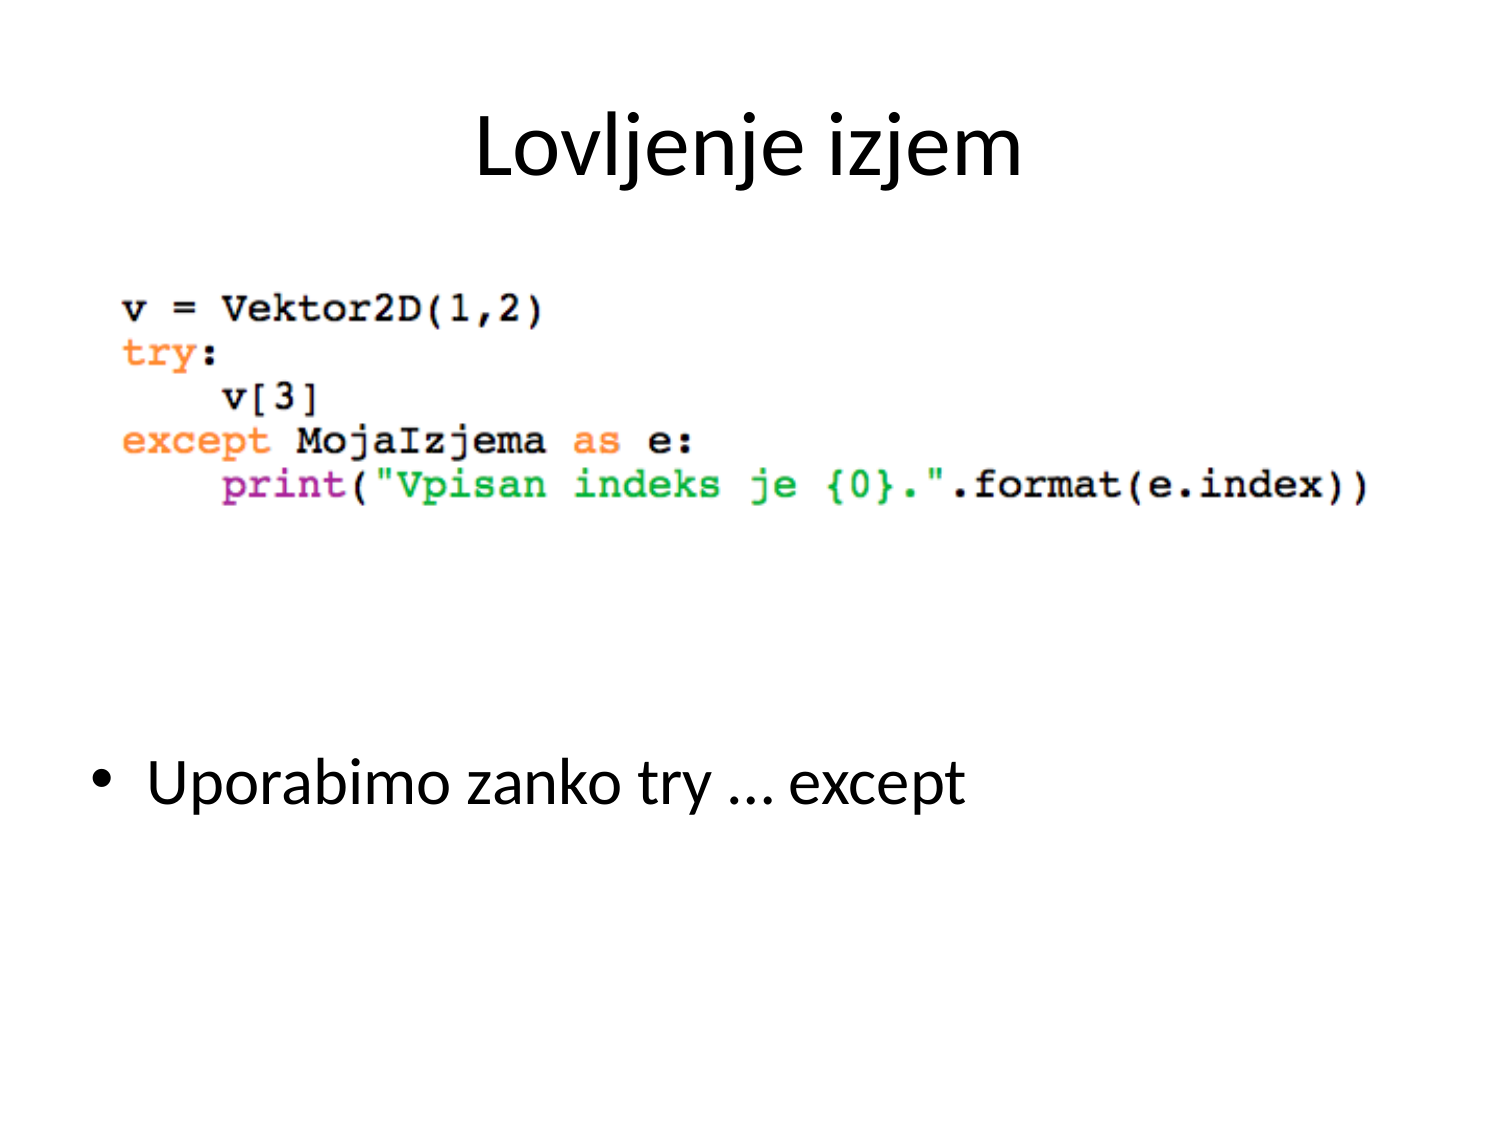

# Lovljenje izjem
Uporabimo zanko try … except